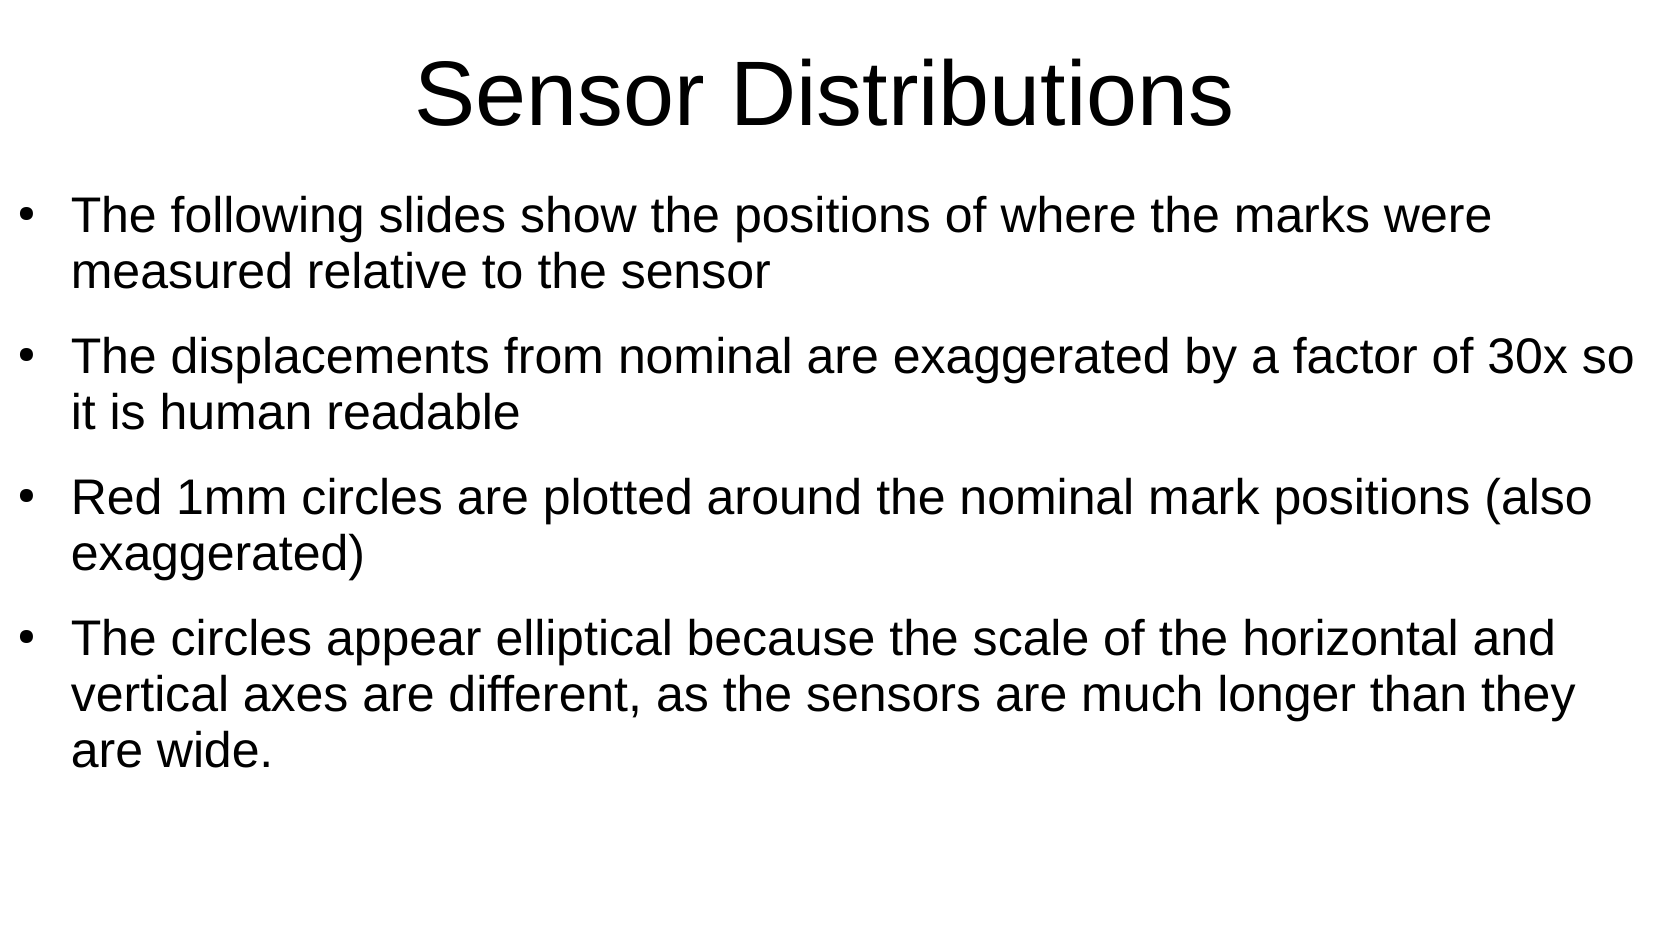

# Sensor Distributions
The following slides show the positions of where the marks were measured relative to the sensor
The displacements from nominal are exaggerated by a factor of 30x so it is human readable
Red 1mm circles are plotted around the nominal mark positions (also exaggerated)
The circles appear elliptical because the scale of the horizontal and vertical axes are different, as the sensors are much longer than they are wide.